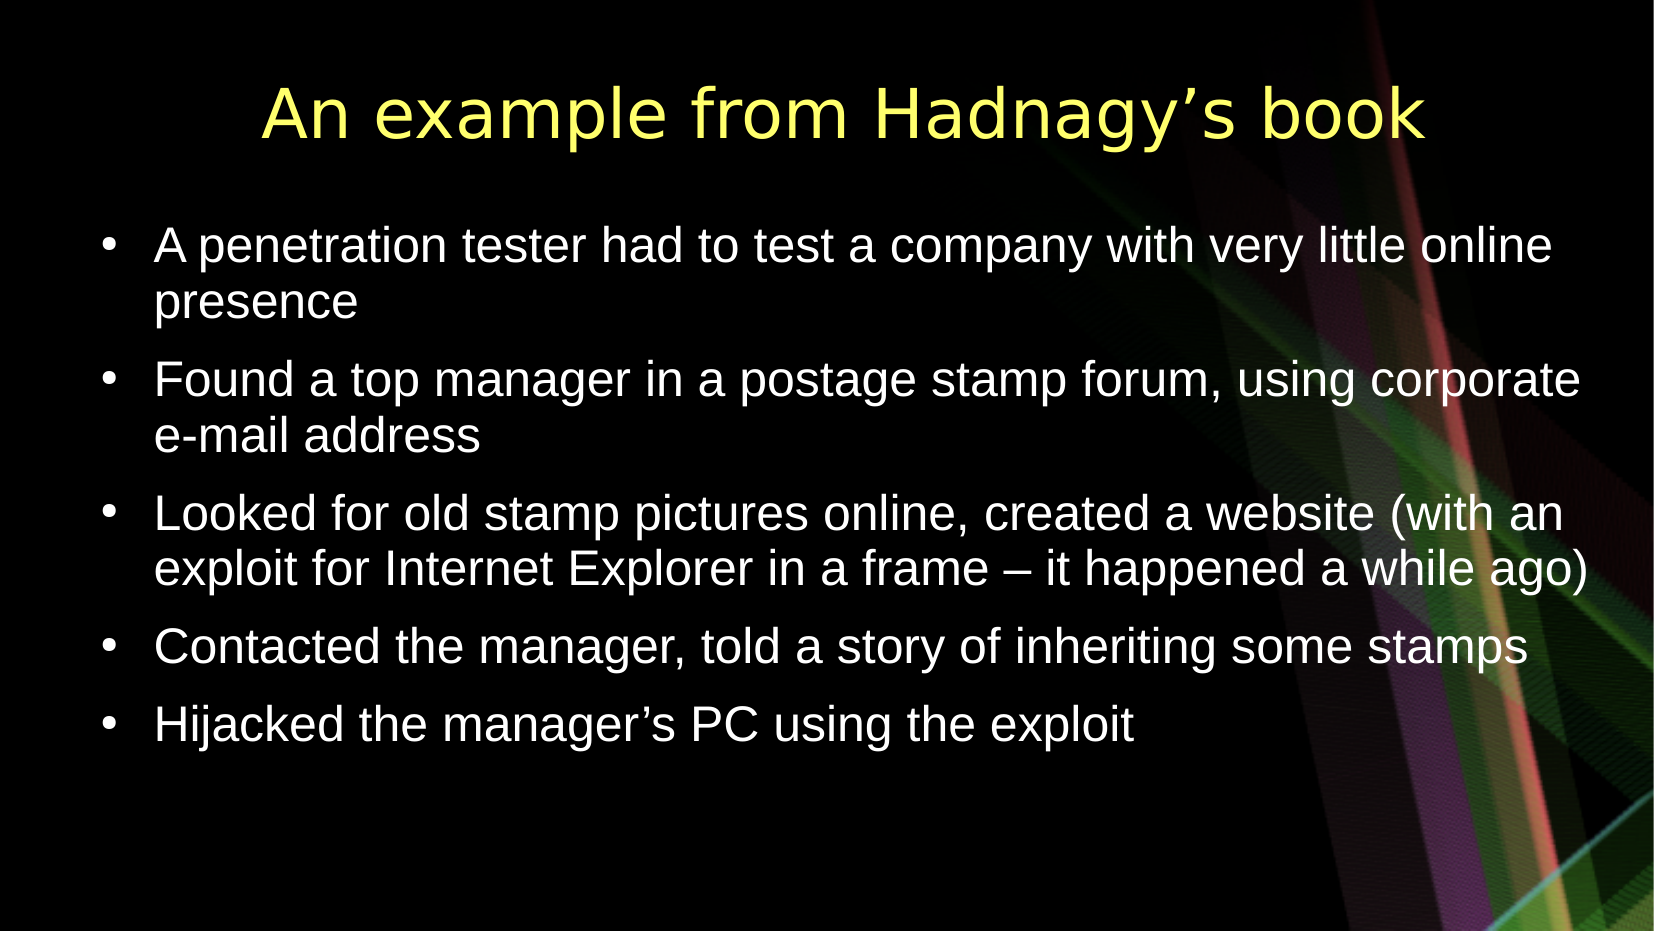

# An example from Hadnagy’s book
A penetration tester had to test a company with very little online presence
Found a top manager in a postage stamp forum, using corporate e-mail address
Looked for old stamp pictures online, created a website (with an exploit for Internet Explorer in a frame – it happened a while ago)
Contacted the manager, told a story of inheriting some stamps
Hijacked the manager’s PC using the exploit